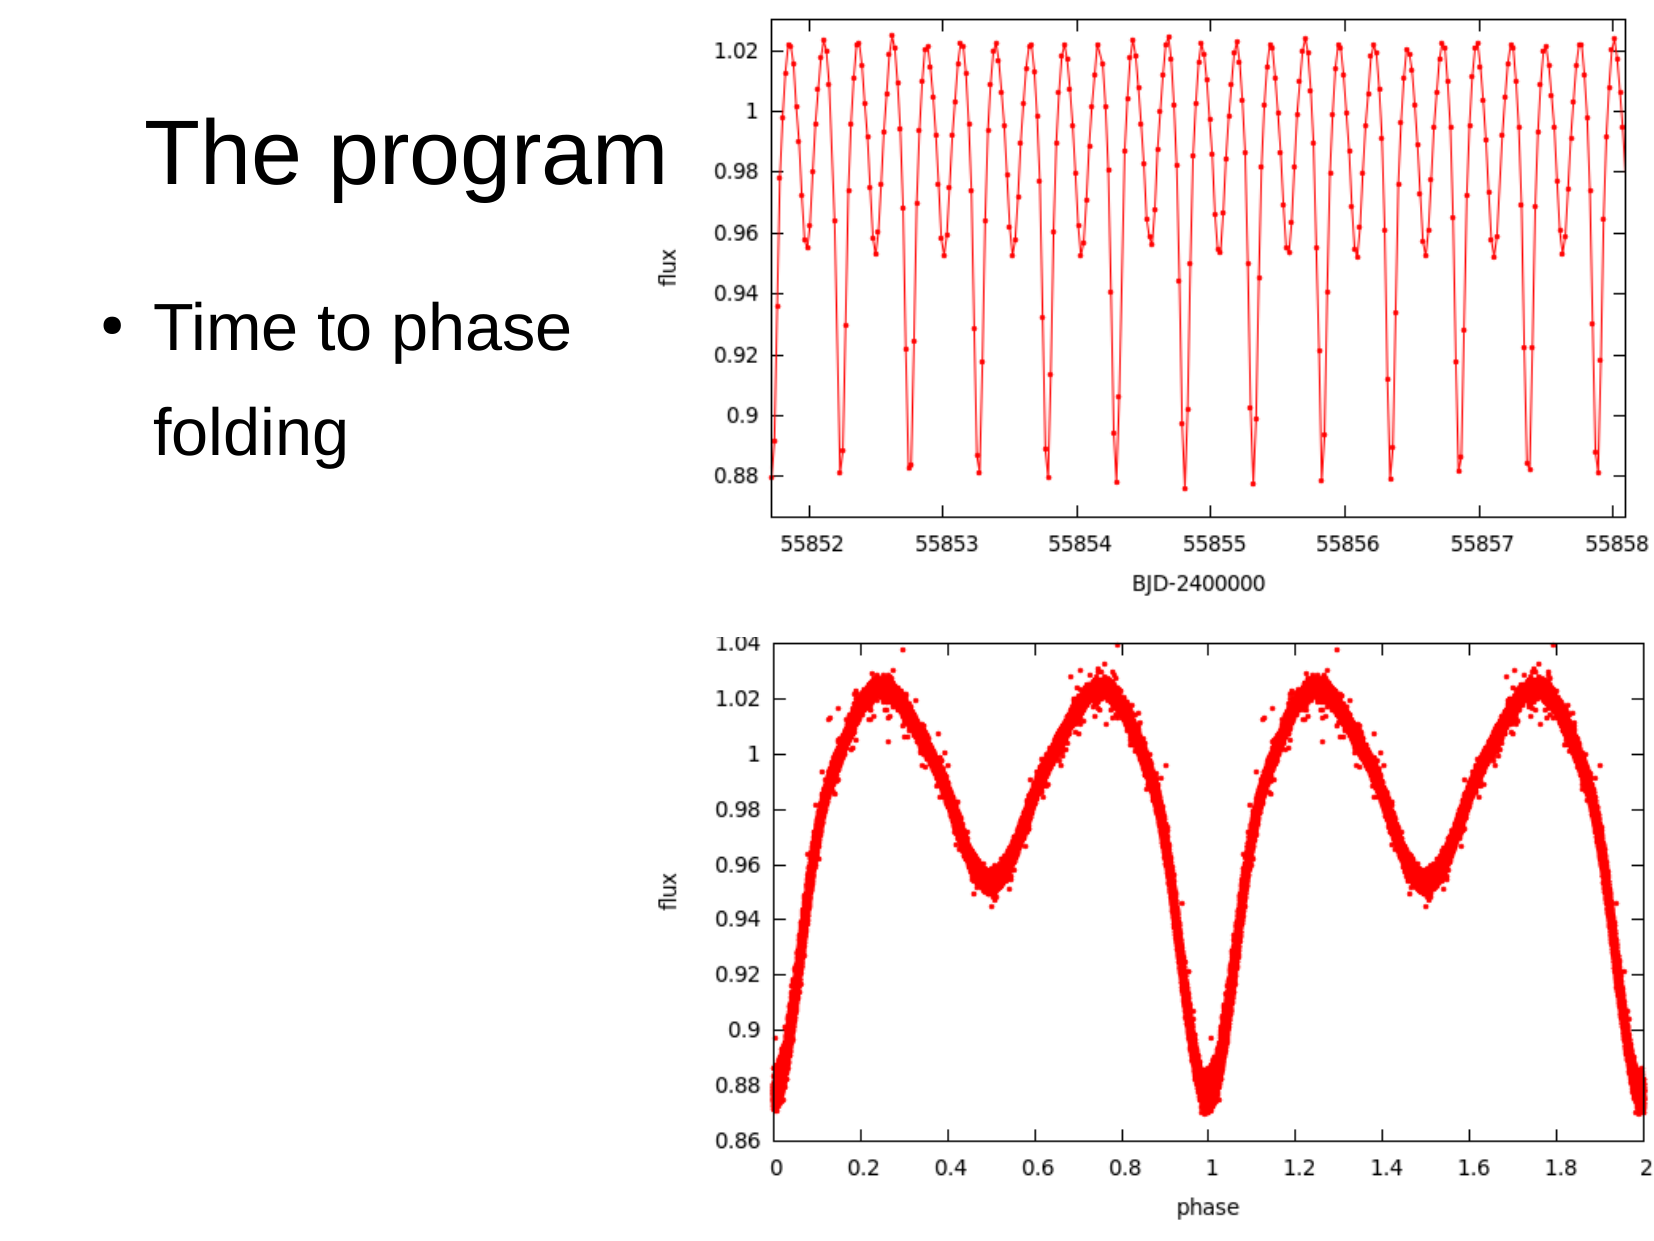

# The program
Time to phase
folding